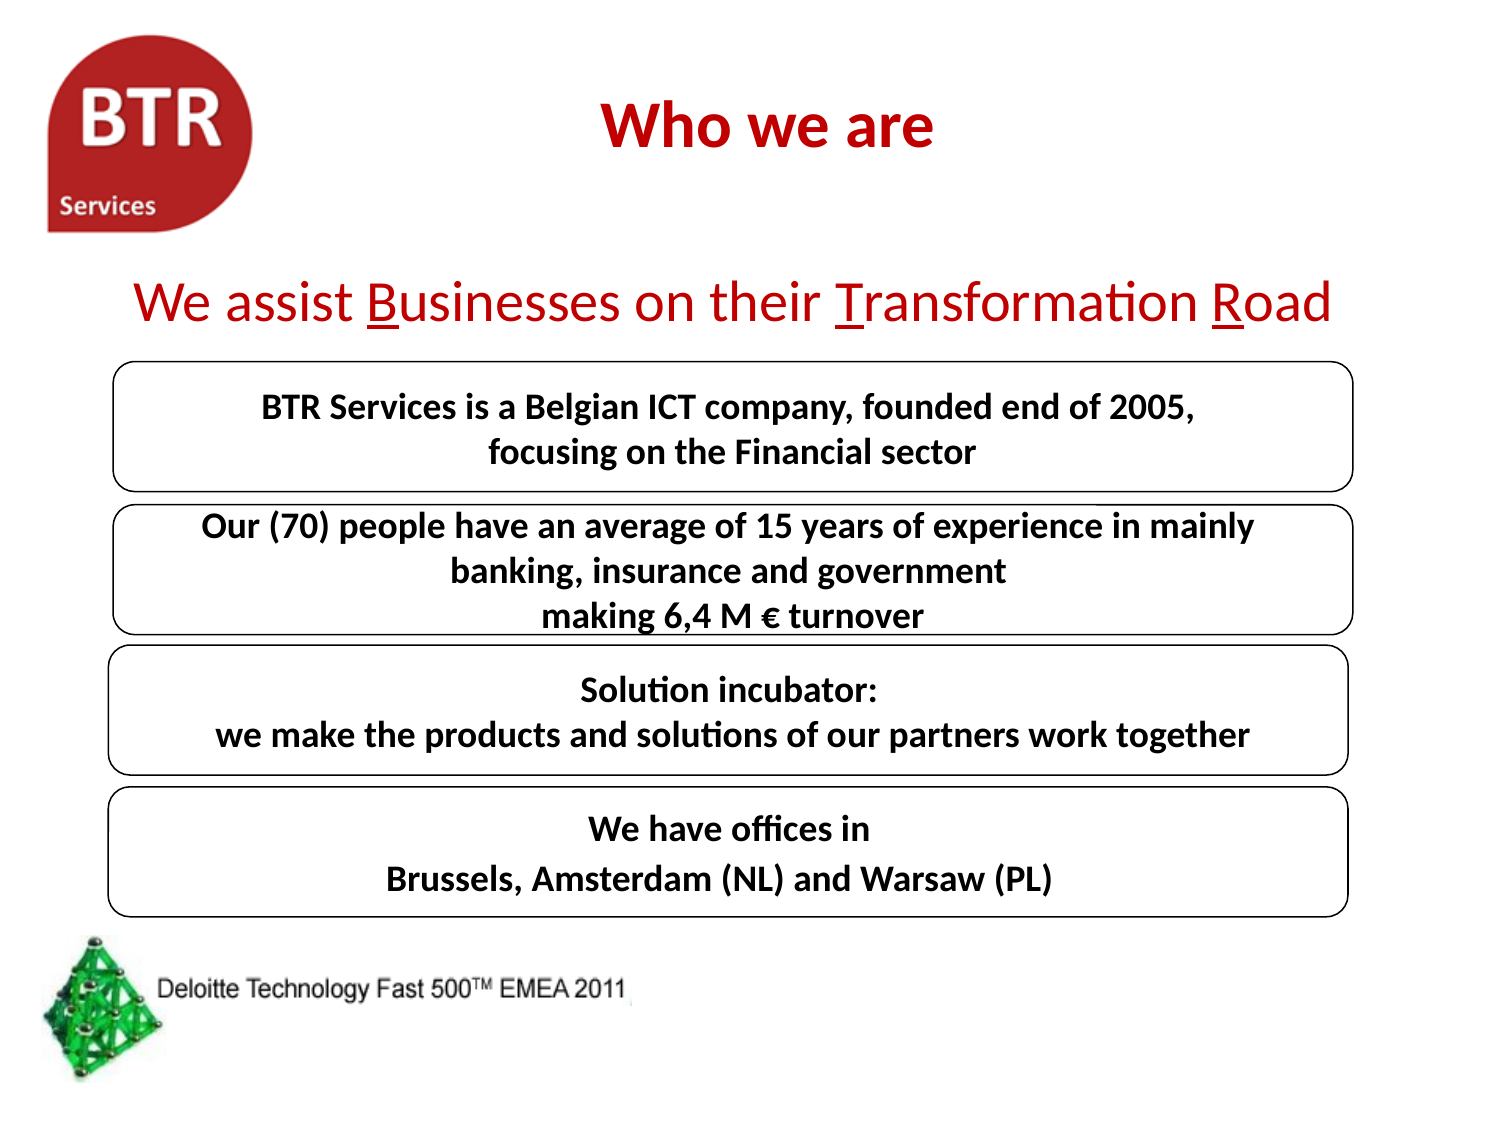

Who we are
We assist Businesses on their Transformation Road
BTR Services is a Belgian ICT company, founded end of 2005,
focusing on the Financial sector
Our (70) people have an average of 15 years of experience in mainly
banking, insurance and government
making 6,4 M € turnover
Solution incubator:
we make the products and solutions of our partners work together
We have offices in
Brussels, Amsterdam (NL) and Warsaw (PL)